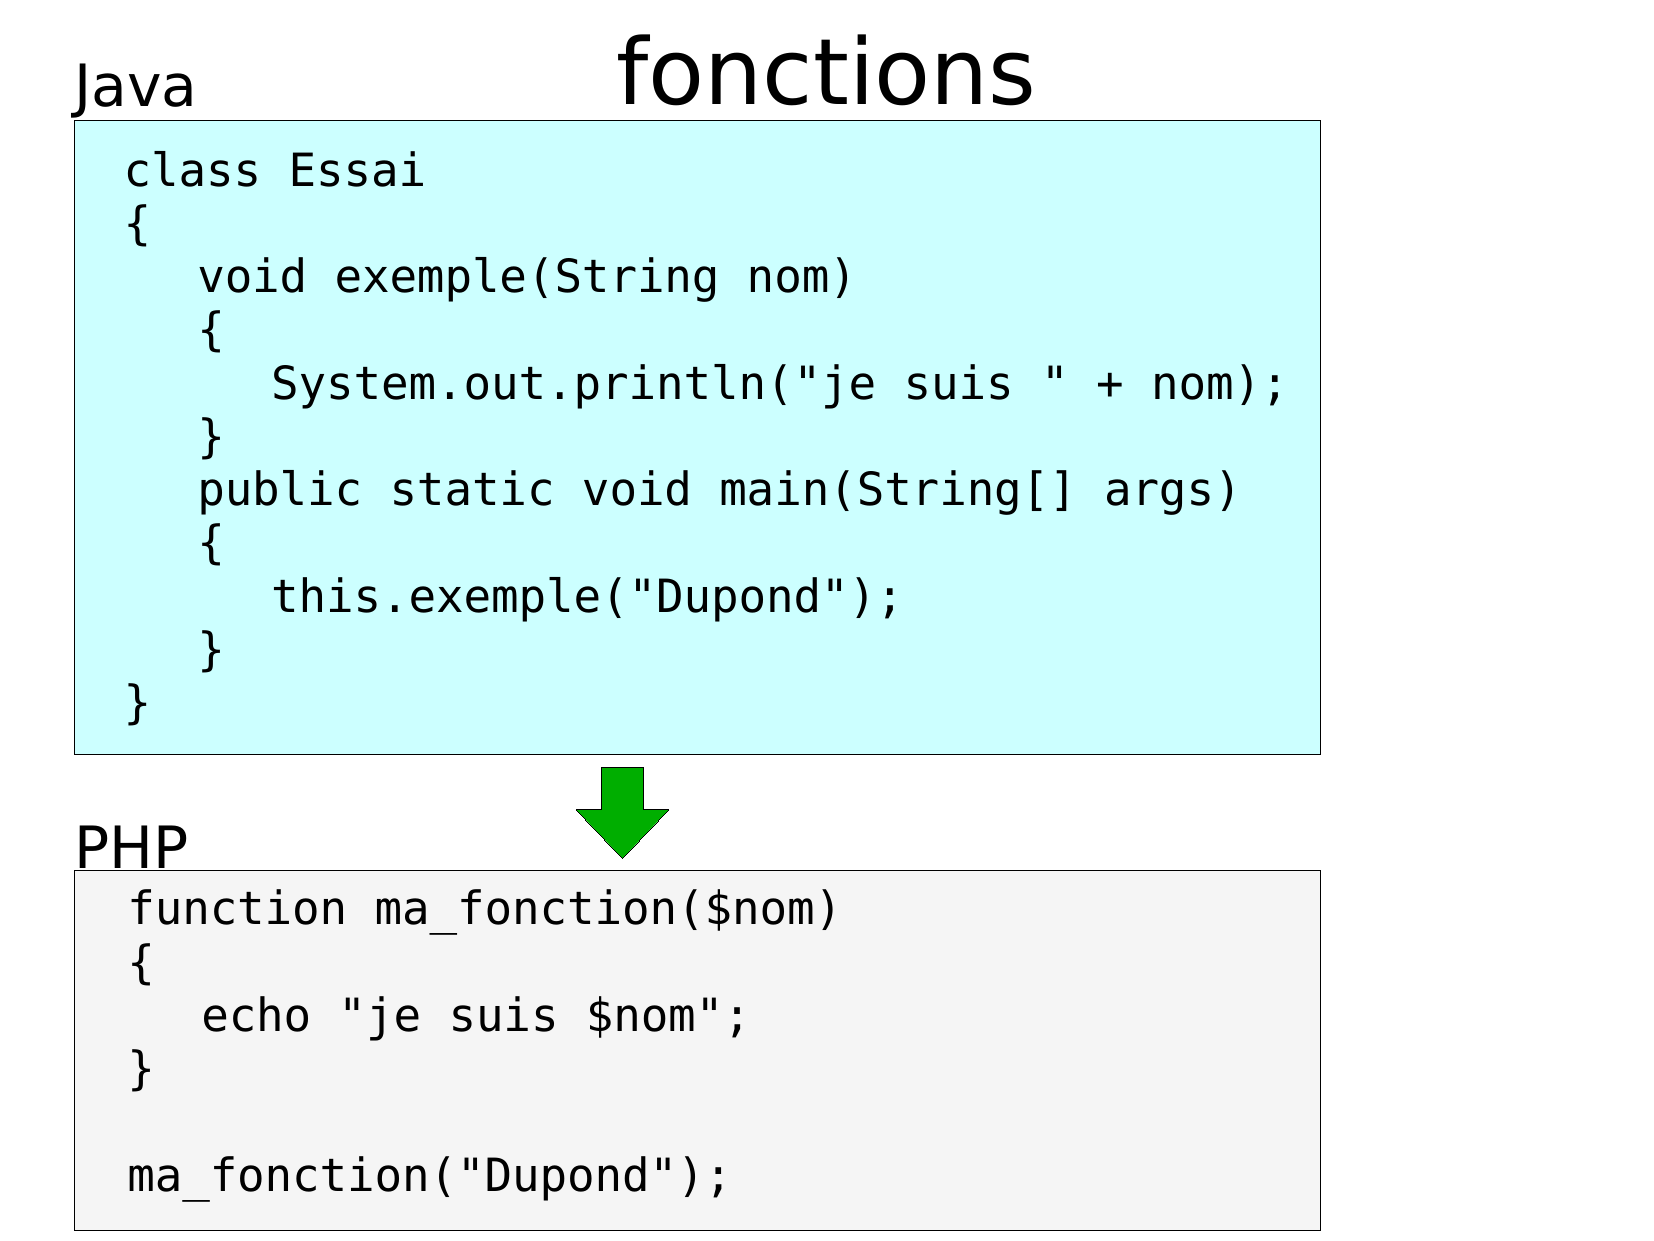

# fonctions
Java
class Essai
{
	void exemple(String nom)
	{
		System.out.println("je suis " + nom);
	}
	public static void main(String[] args)
	{
		this.exemple("Dupond");
	}
}
PHP
function ma_fonction($nom)
{
	echo "je suis $nom";
}
ma_fonction("Dupond");